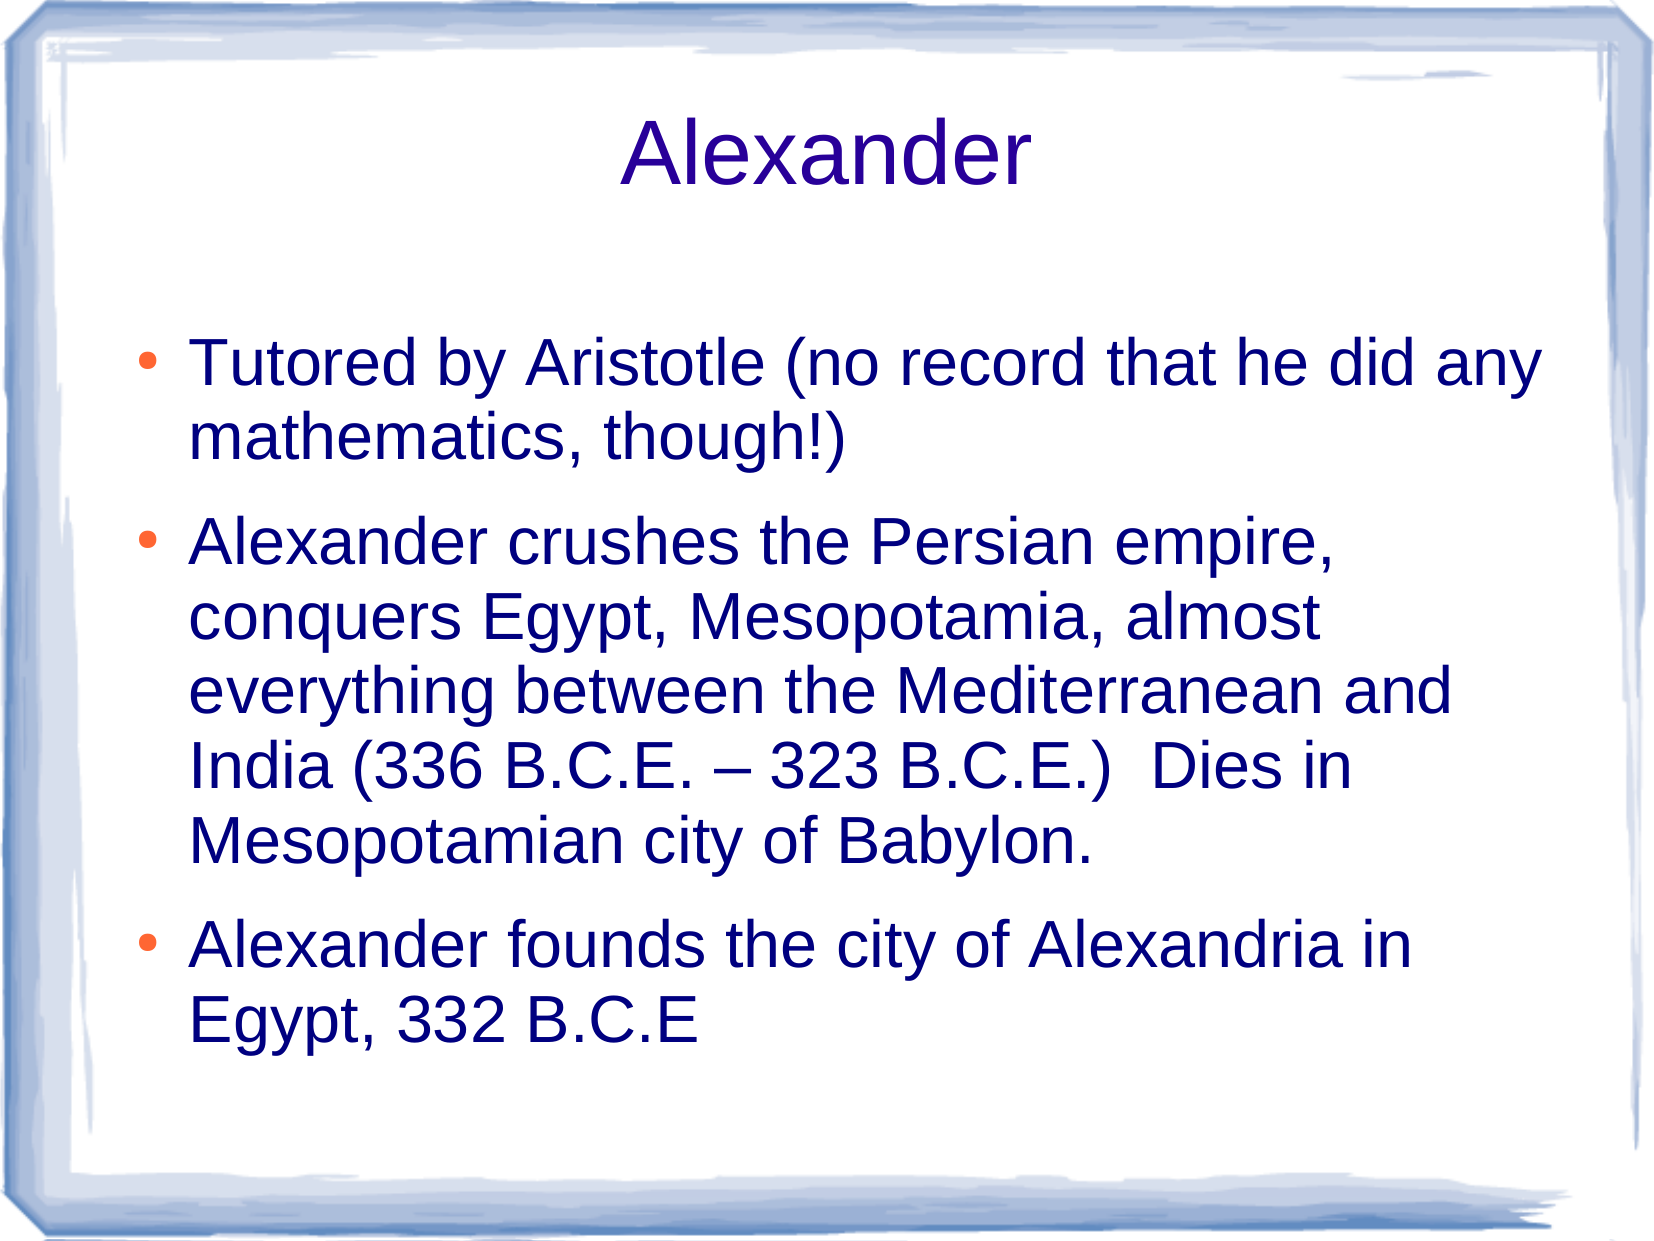

# Alexander
Tutored by Aristotle (no record that he did any mathematics, though!)
Alexander crushes the Persian empire, conquers Egypt, Mesopotamia, almost everything between the Mediterranean and India (336 B.C.E. – 323 B.C.E.) Dies in Mesopotamian city of Babylon.
Alexander founds the city of Alexandria in Egypt, 332 B.C.E